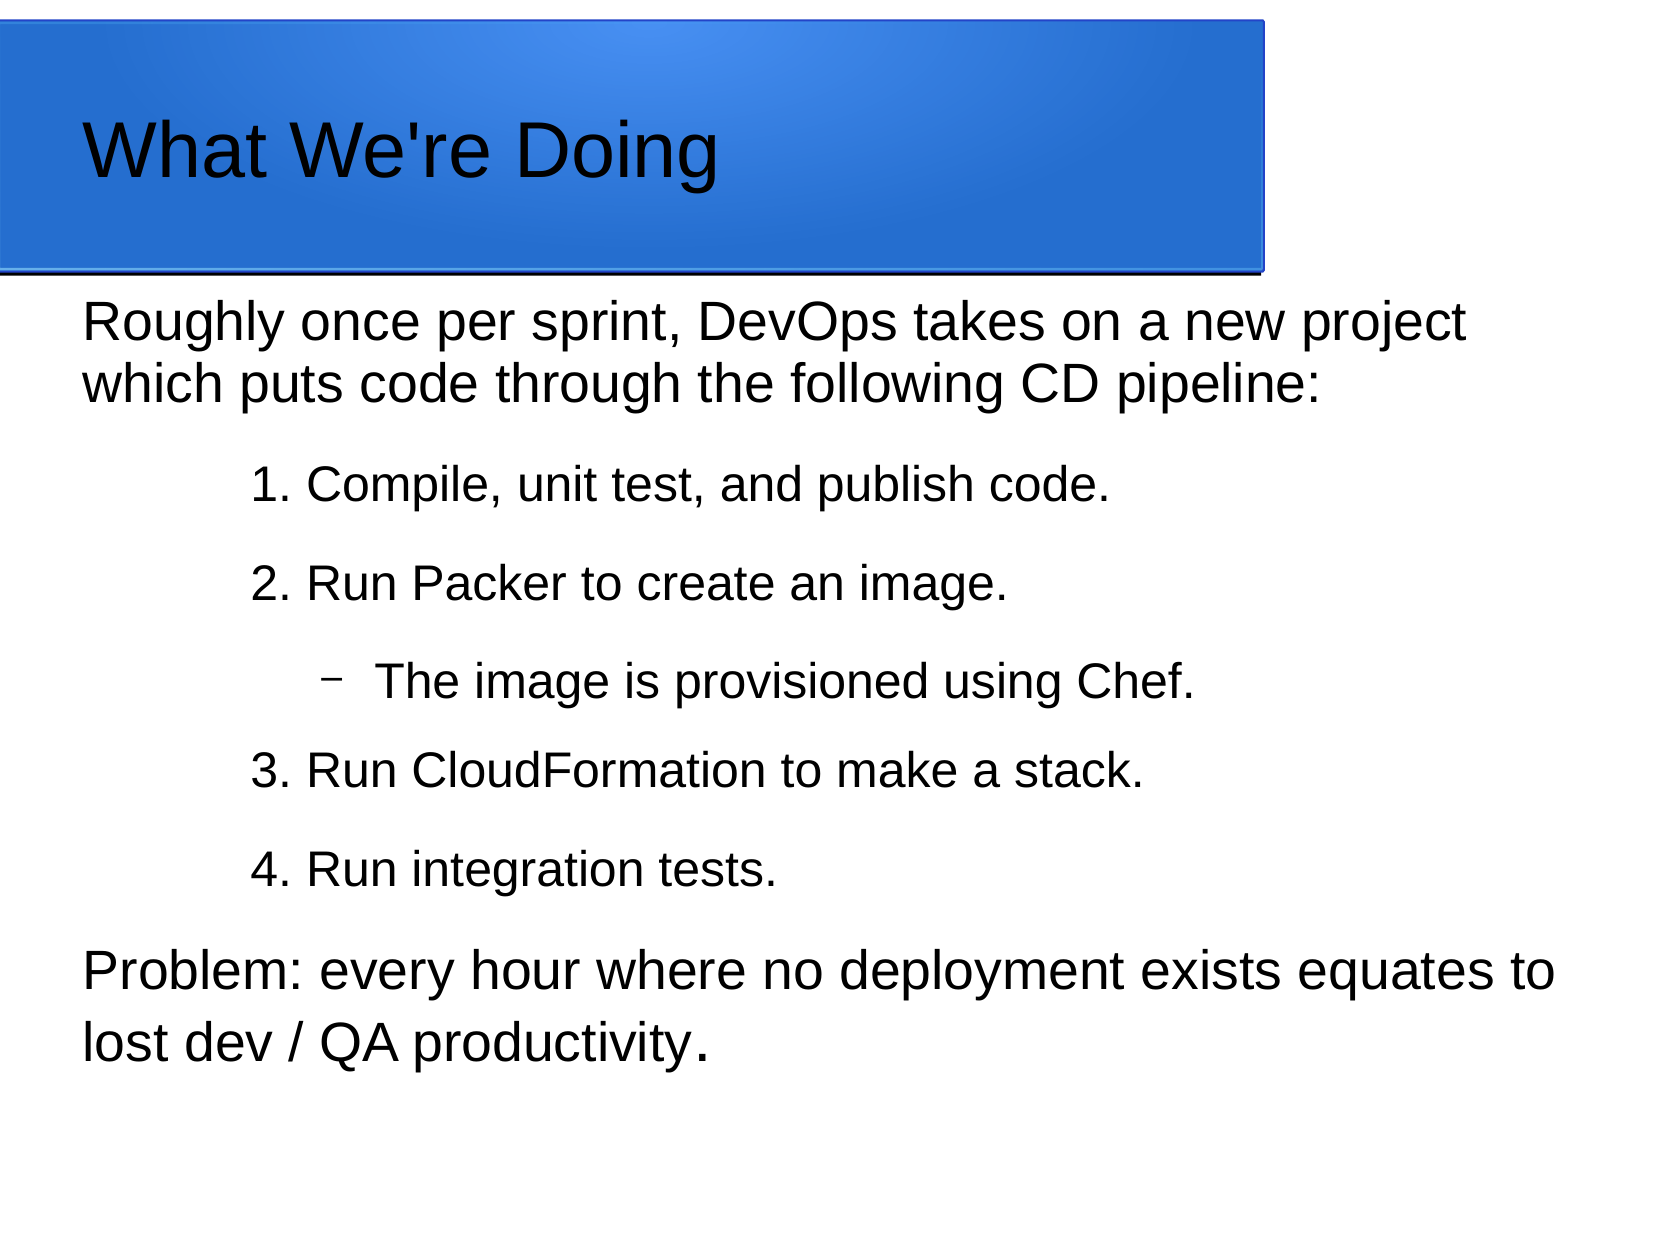

# What We're Doing
Roughly once per sprint, DevOps takes on a new project which puts code through the following CD pipeline:
Compile, unit test, and publish code.
Run Packer to create an image.
The image is provisioned using Chef.
Run CloudFormation to make a stack.
Run integration tests.
Problem: every hour where no deployment exists equates to lost dev / QA productivity.